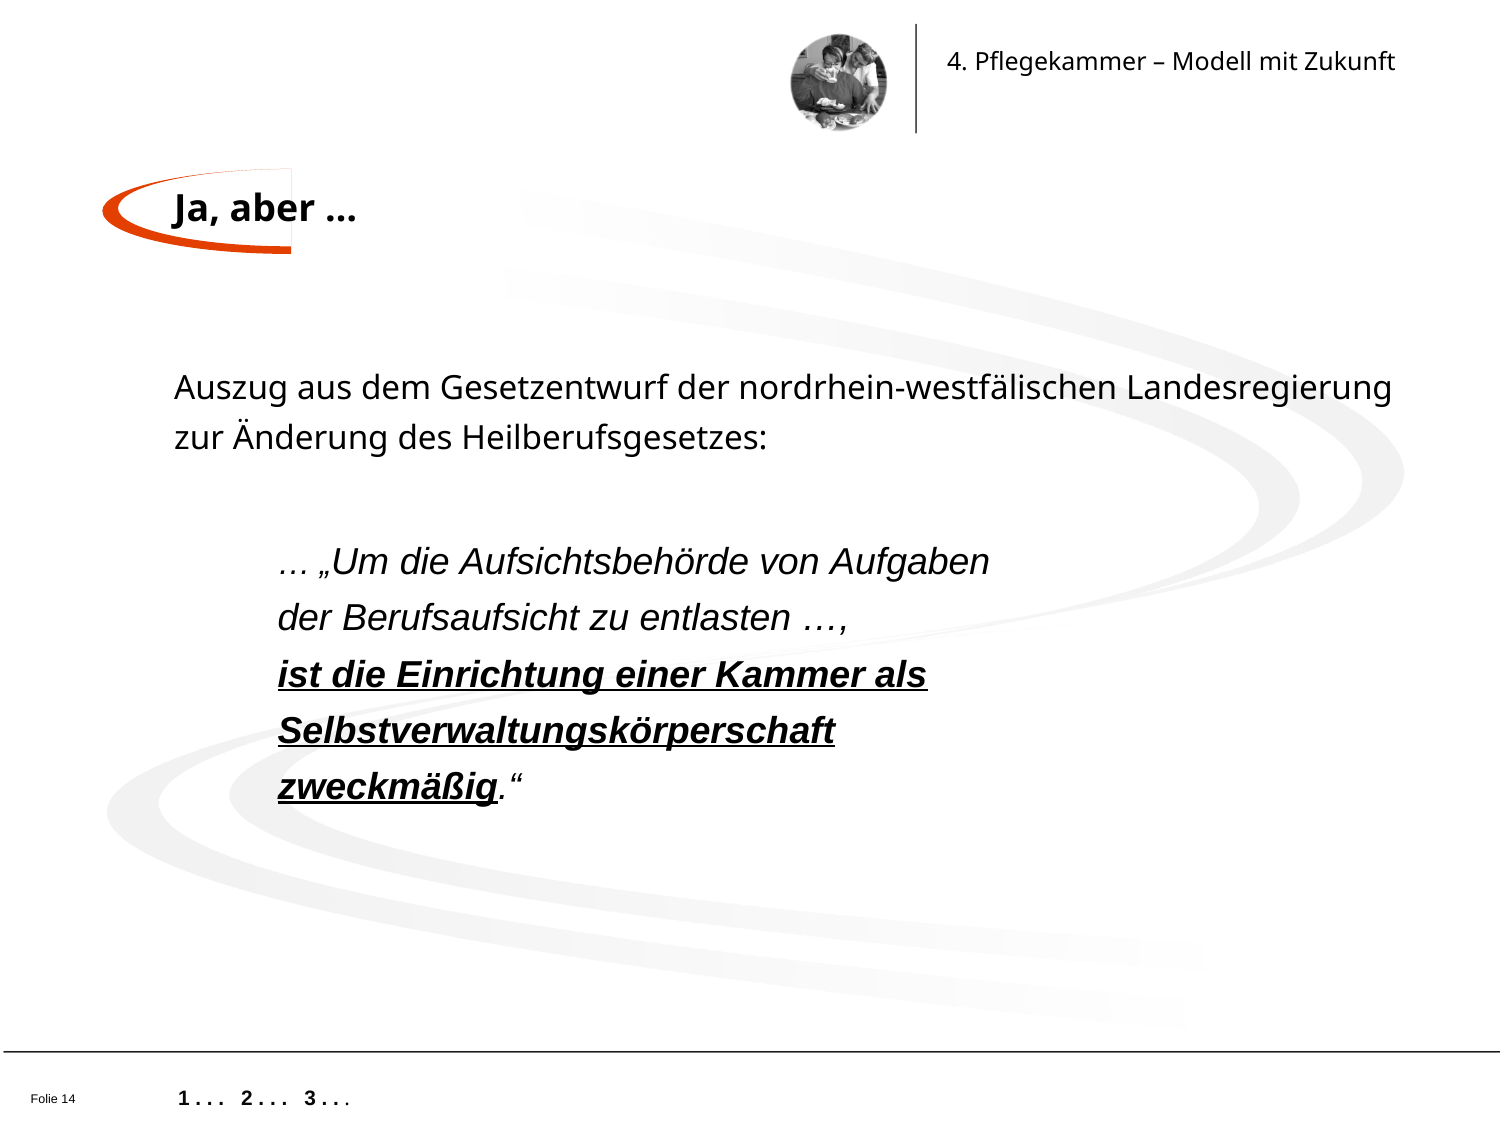

4. Pflegekammer – Modell mit Zukunft
Ja, aber …
Auszug aus dem Gesetzentwurf der nordrhein-westfälischen Landesregierung zur Änderung des Heilberufsgesetzes:
… „Um die Aufsichtsbehörde von Aufgaben der Berufsaufsicht zu entlasten …,
ist die Einrichtung einer Kammer als Selbstverwaltungskörperschaft zweckmäßig.“
1 . . . 2 . . . 3 . . .
Folie